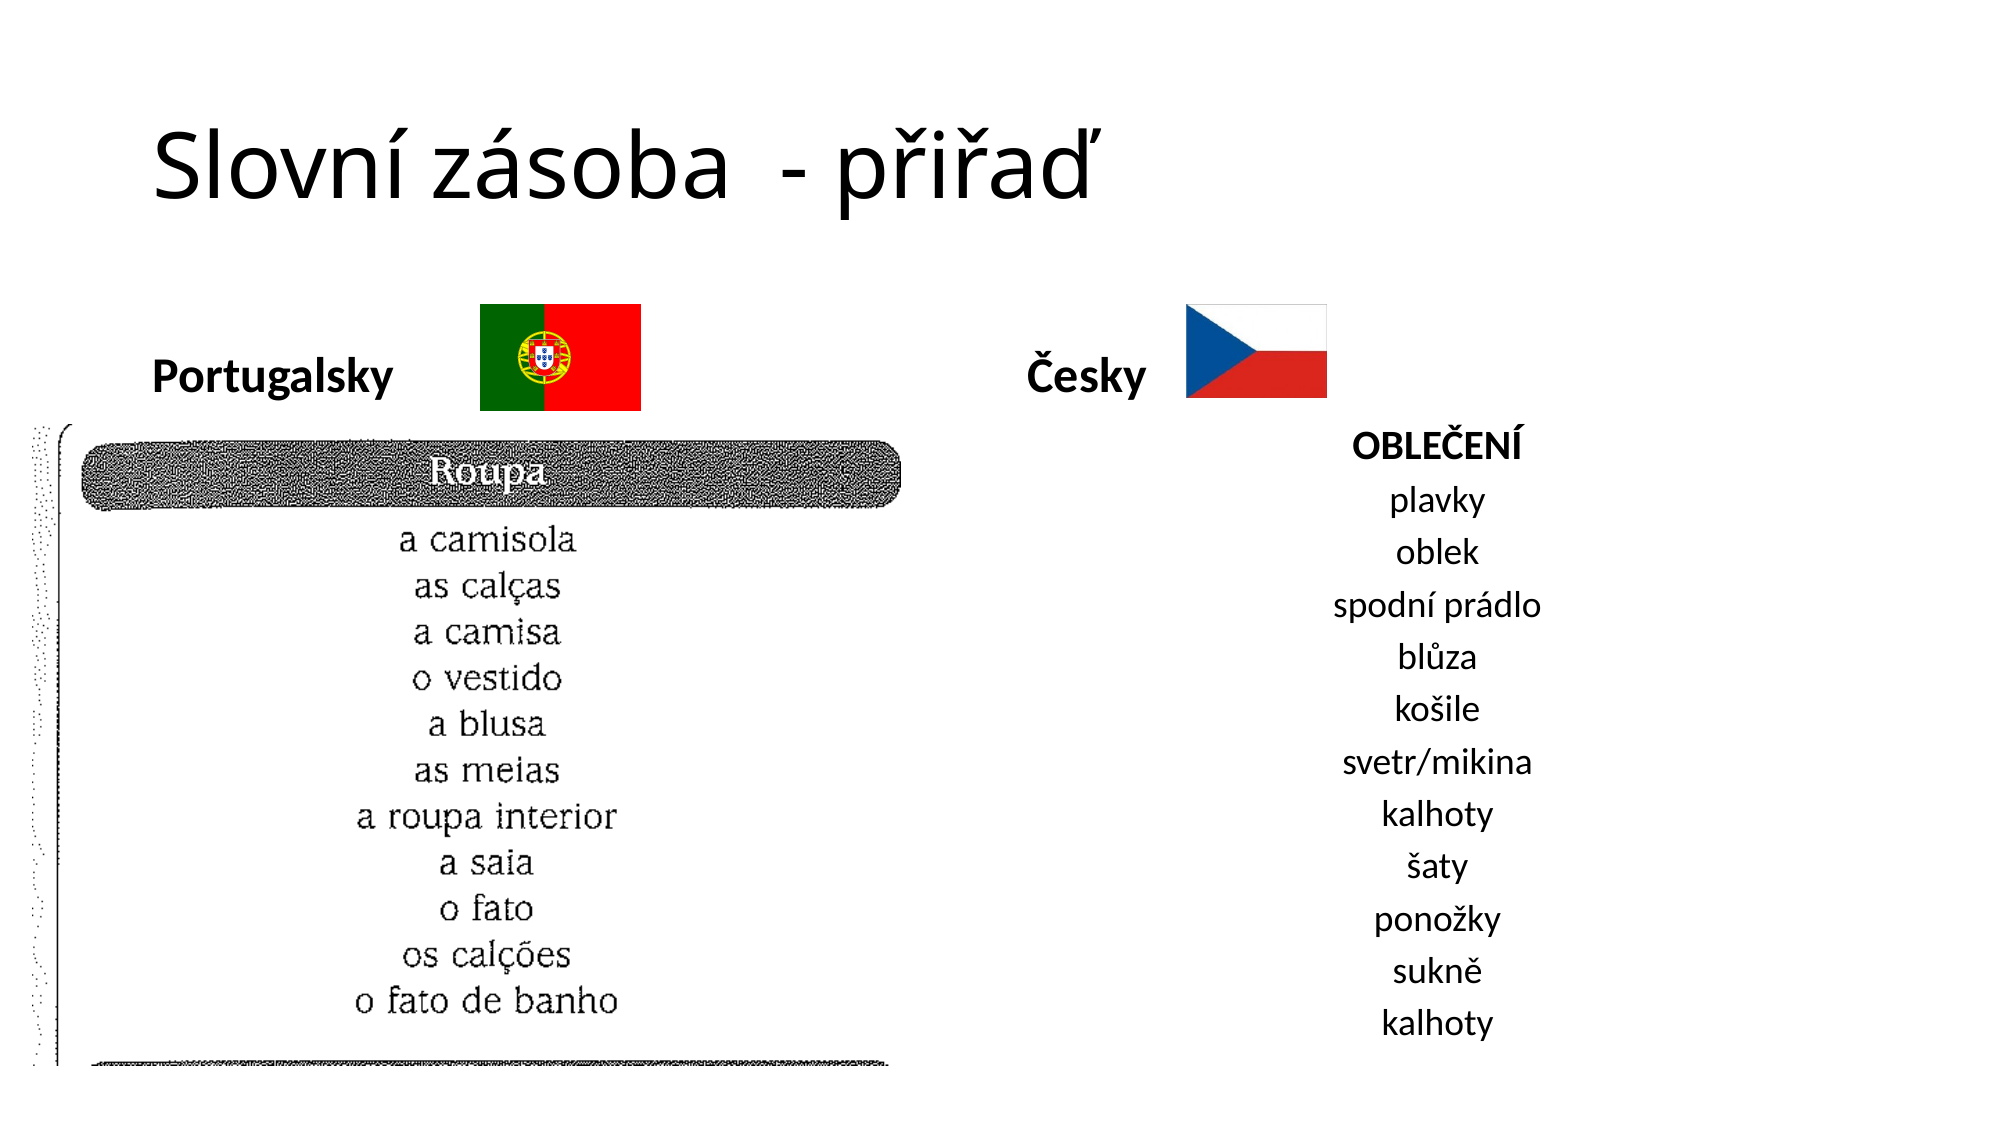

# Slovní zásoba - přiřaď
Portugalsky
Česky
OBLEČENÍ
plavky
oblek
spodní prádlo
blůza
košile
svetr/mikina
kalhoty
šaty
ponožky
sukně
kalhoty